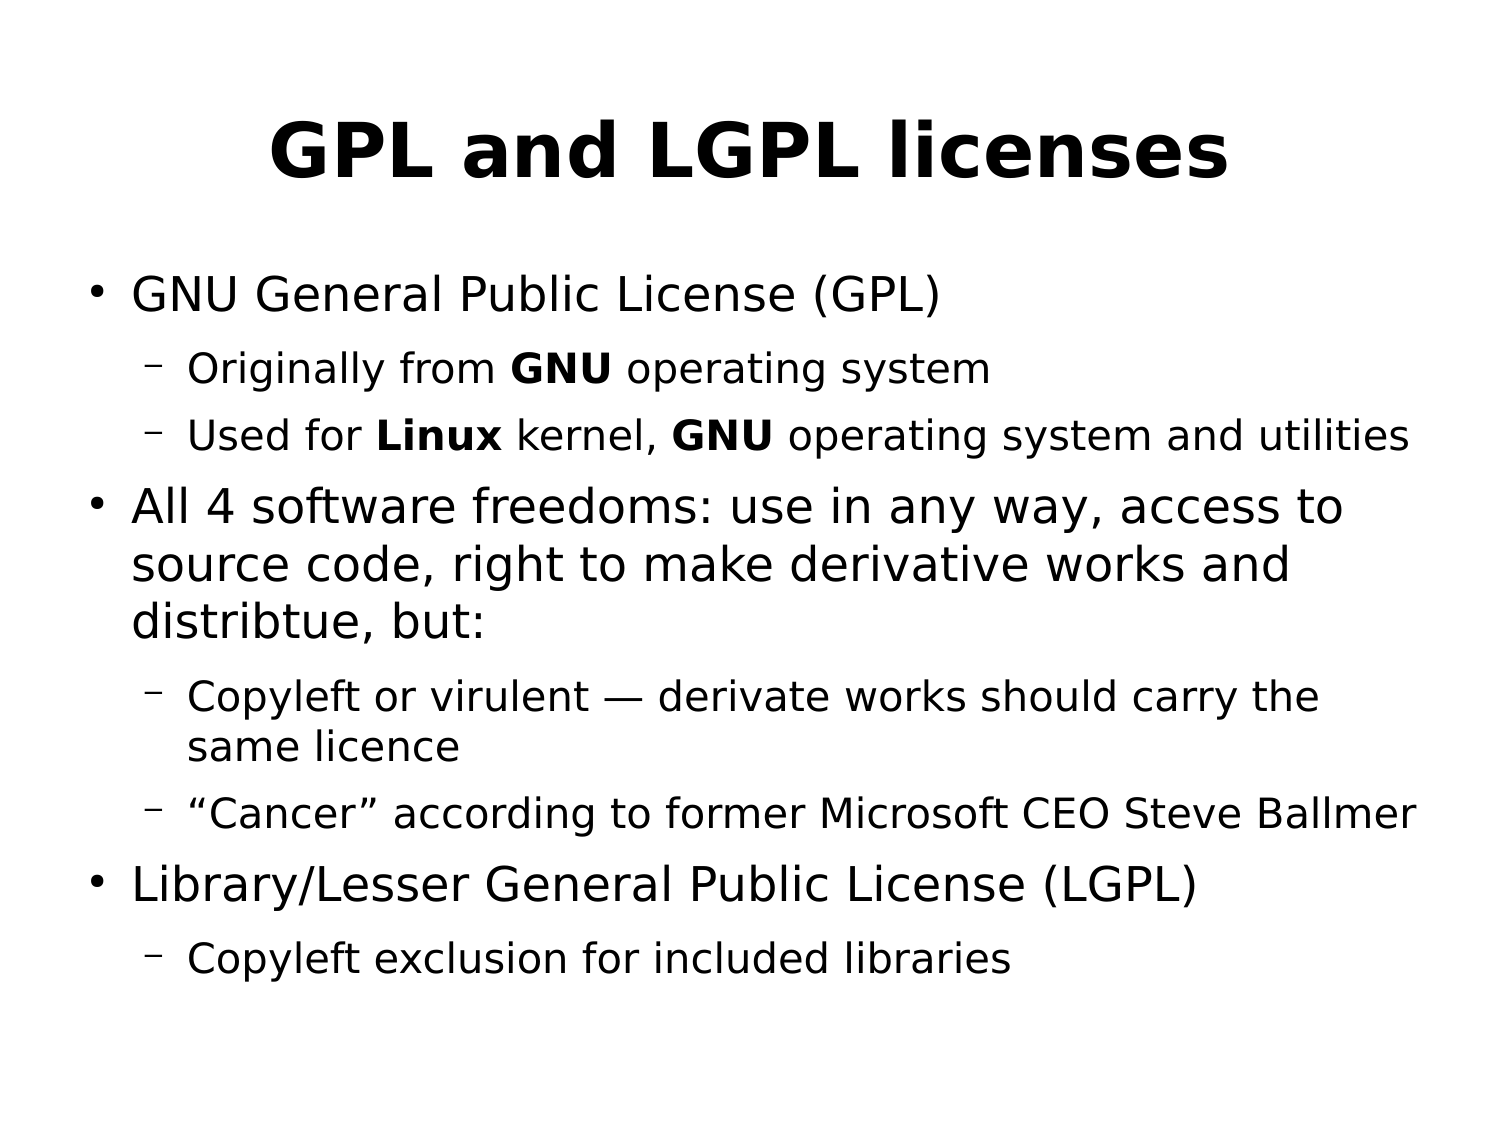

# GPL and LGPL licenses
GNU General Public License (GPL)
Originally from GNU operating system
Used for Linux kernel, GNU operating system and utilities
All 4 software freedoms: use in any way, access to source code, right to make derivative works and distribtue, but:
Copyleft or virulent — derivate works should carry the same licence
“Cancer” according to former Microsoft CEO Steve Ballmer
Library/Lesser General Public License (LGPL)
Copyleft exclusion for included libraries